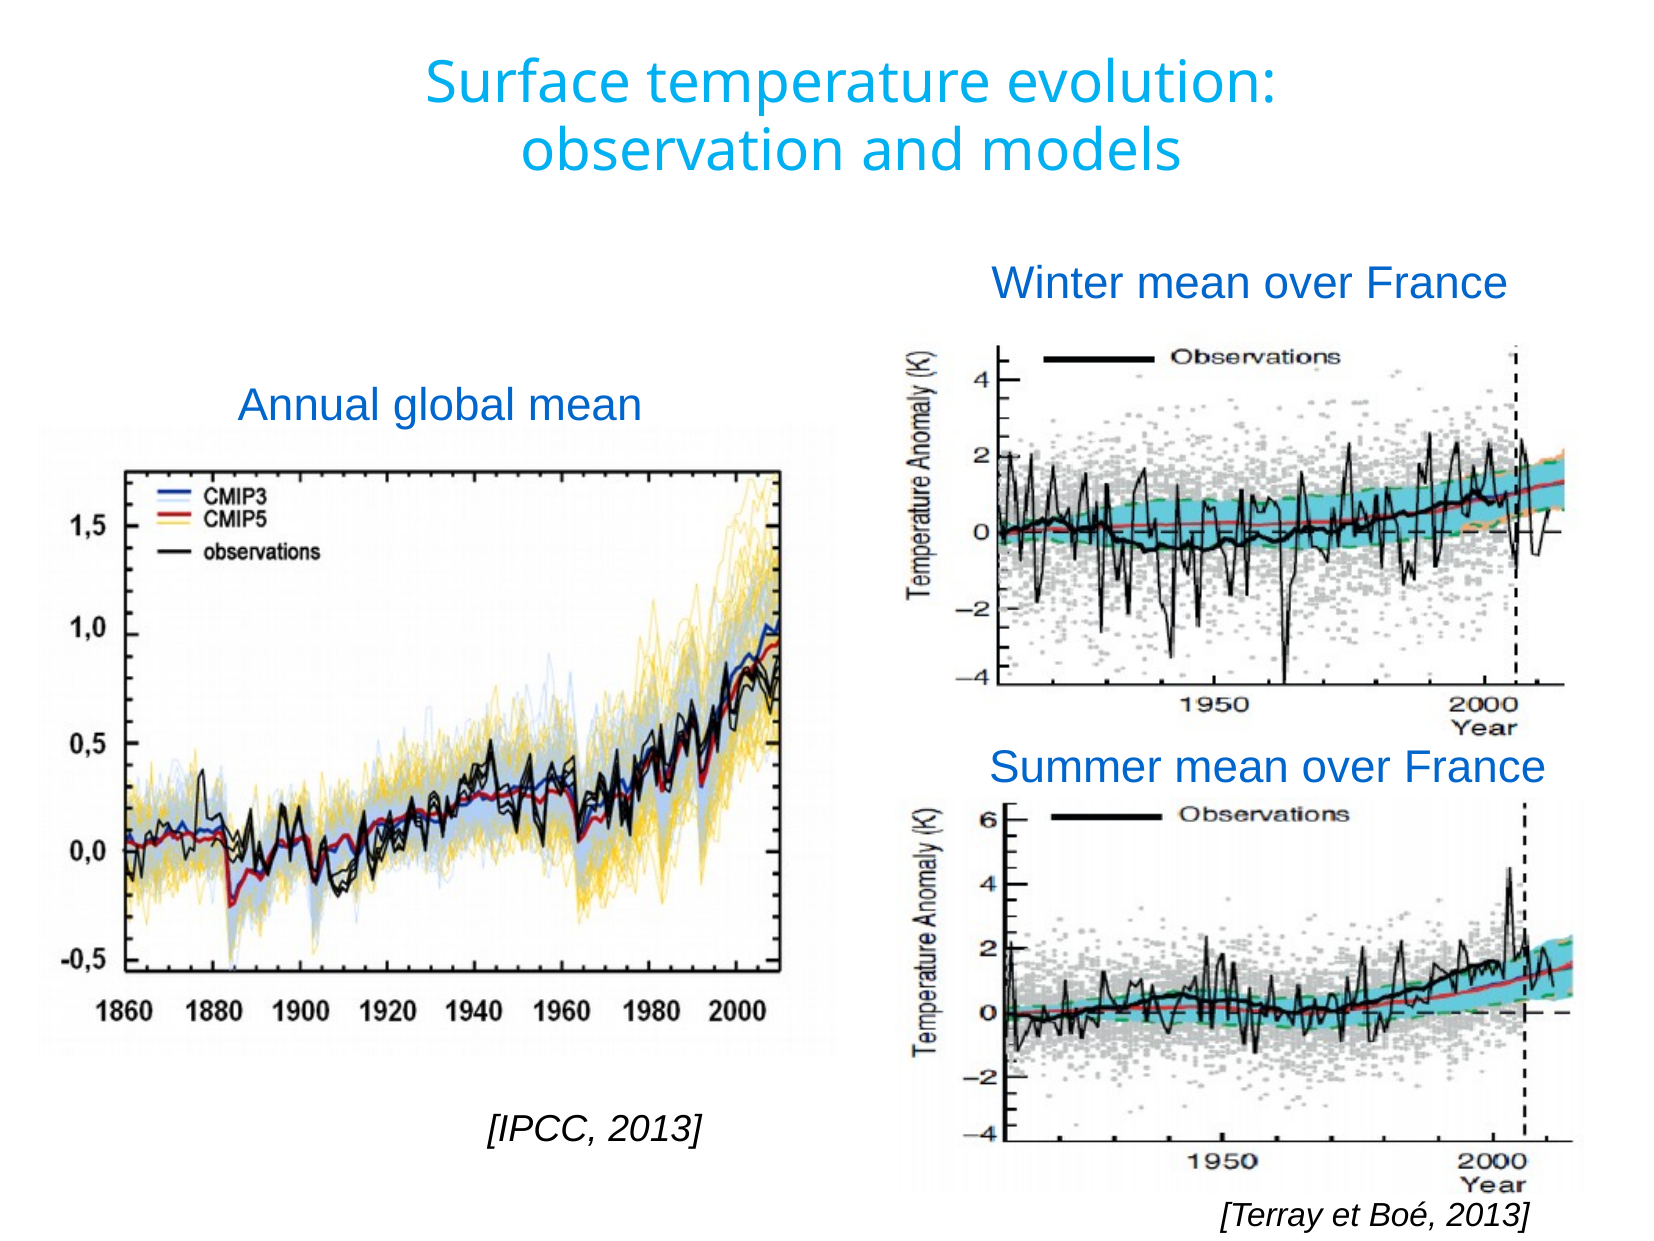

Surface temperature evolution:
observation and models
Winter mean over France
Annual global mean
Summer mean over France
[IPCC, 2013]
[Terray et Boé, 2013]